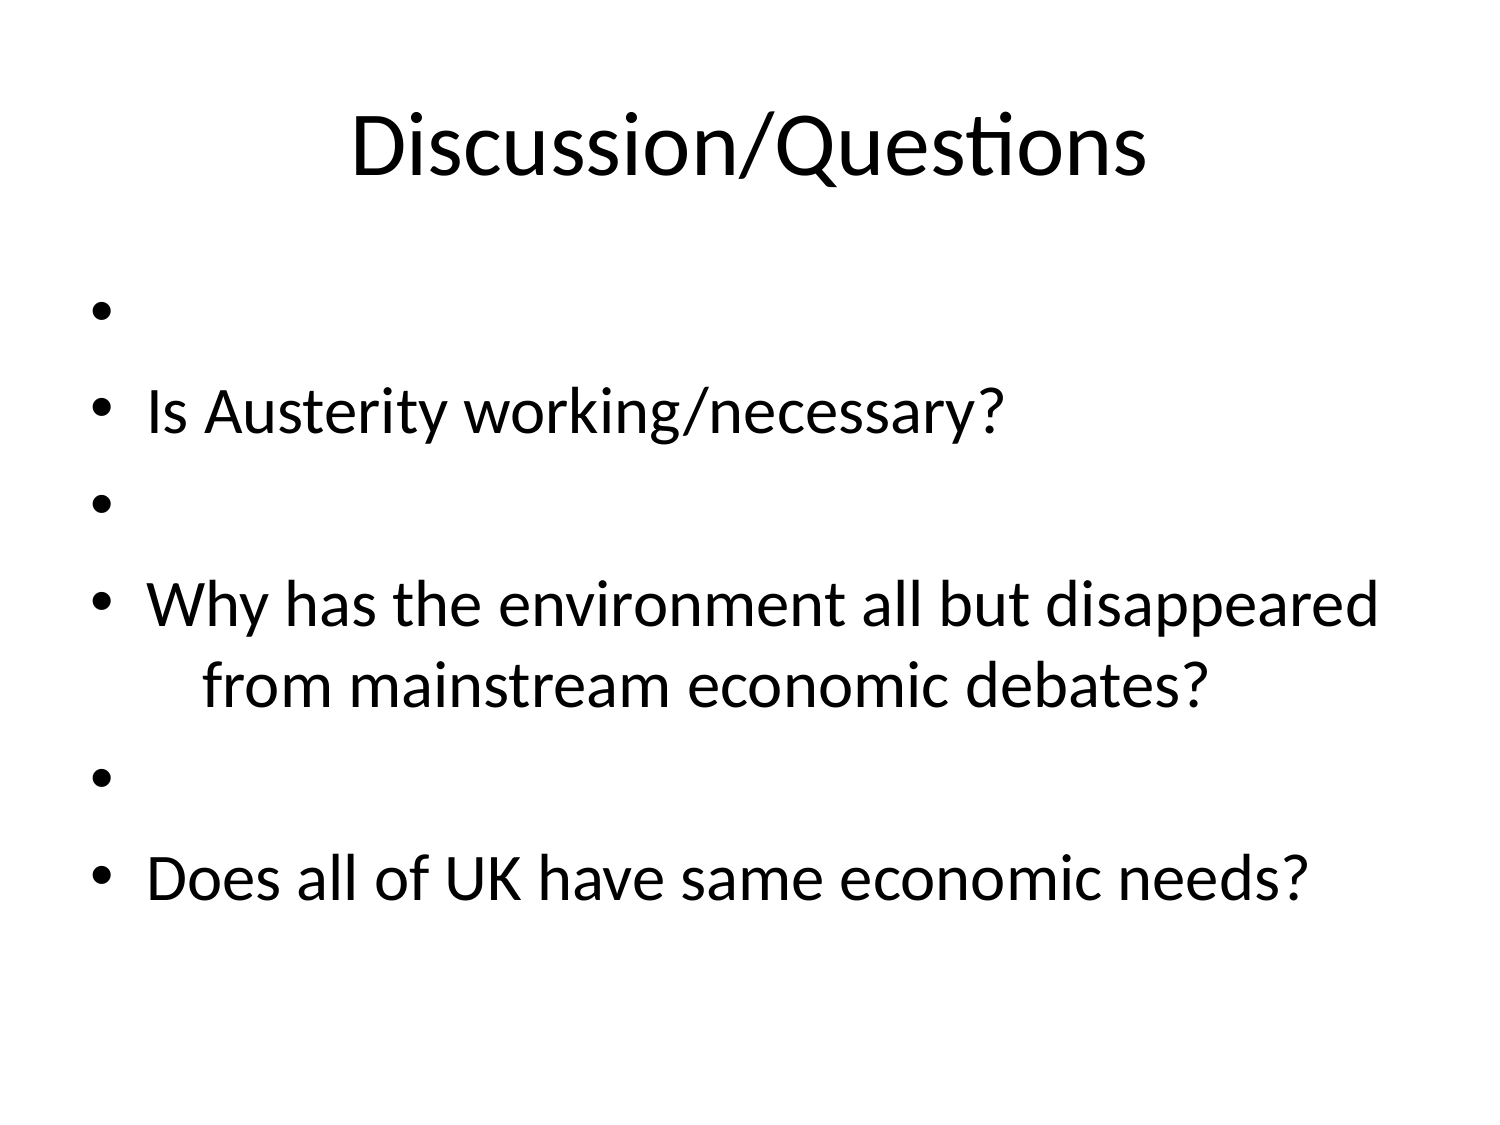

# Discussion/Questions
Is Austerity working/necessary?
Why has the environment all but disappeared from mainstream economic debates?
Does all of UK have same economic needs?